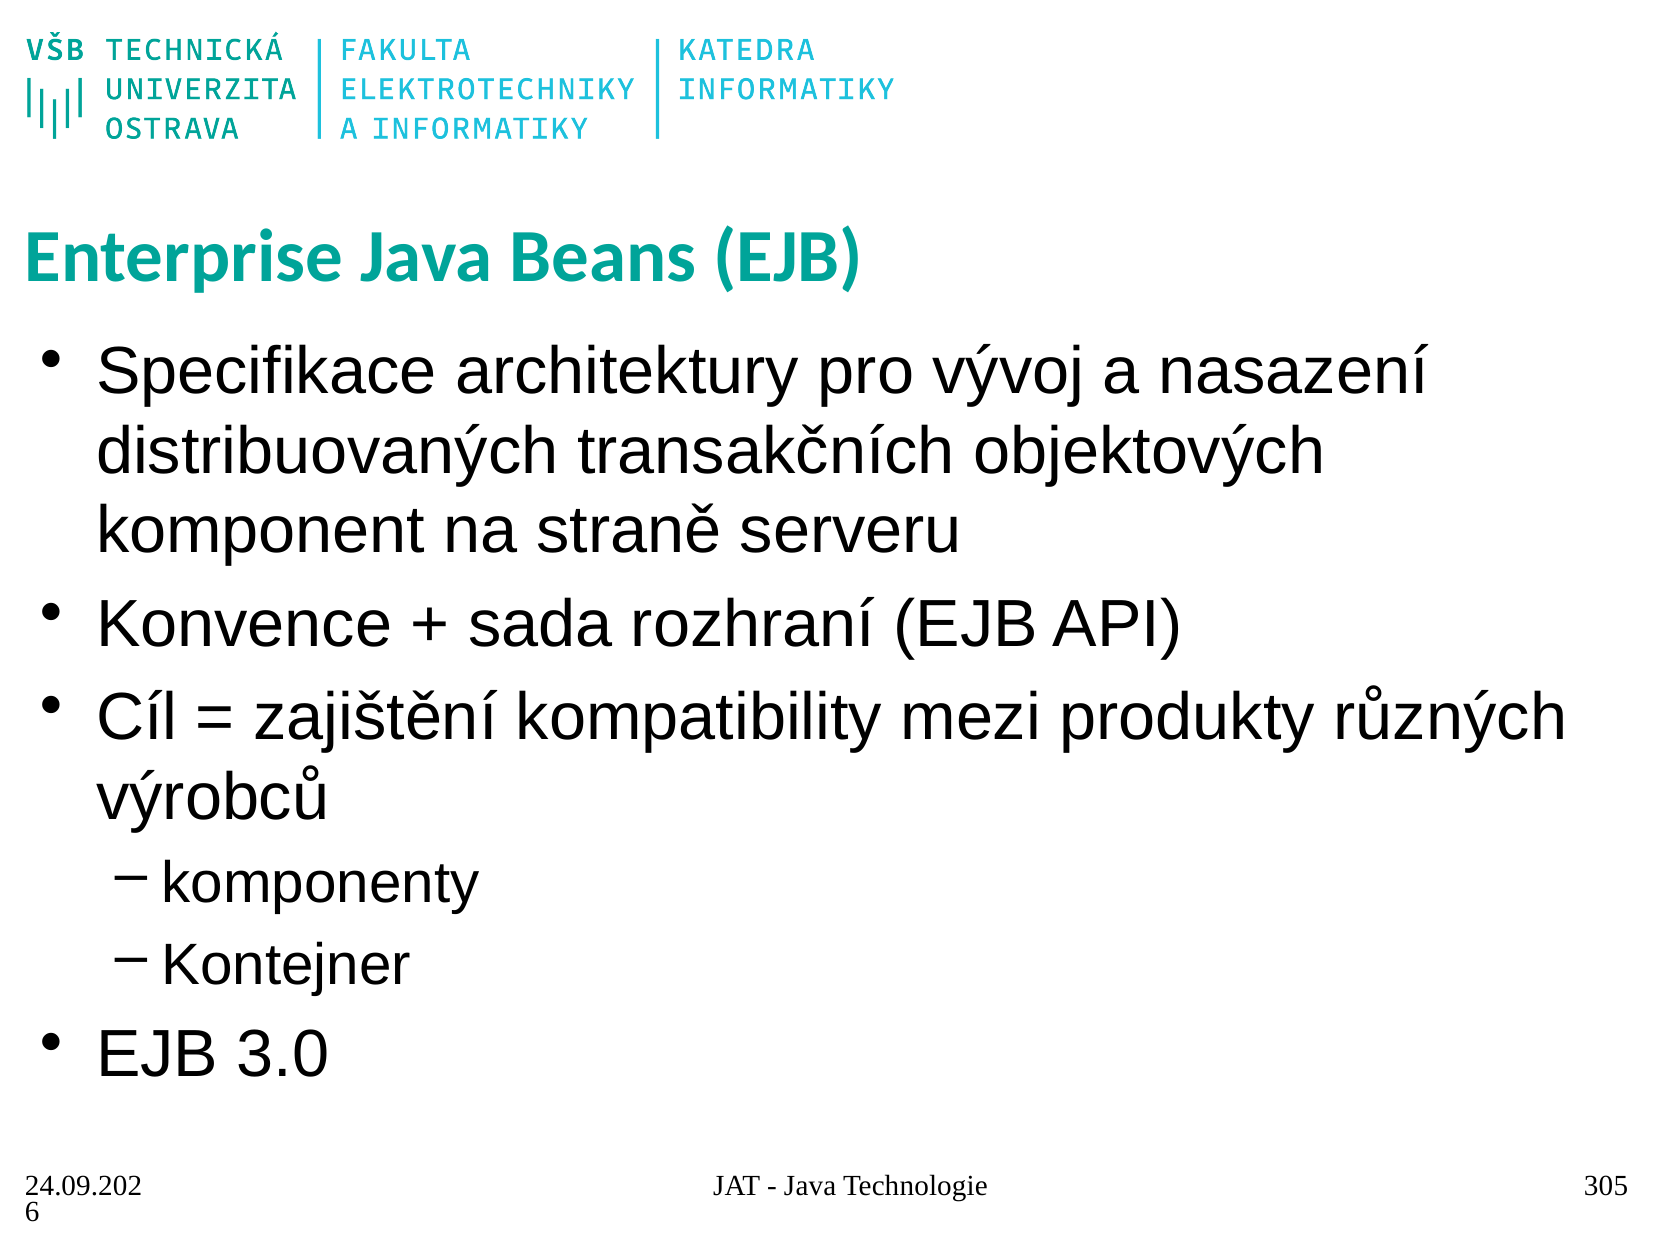

Enterprise Java Beans (EJB)
# Specifikace architektury pro vývoj a nasazení distribuovaných transakčních objektových komponent na straně serveru
Konvence + sada rozhraní (EJB API)
Cíl = zajištění kompatibility mezi produkty různých výrobců
komponenty
Kontejner
EJB 3.0
JAT - Java Technologie
305